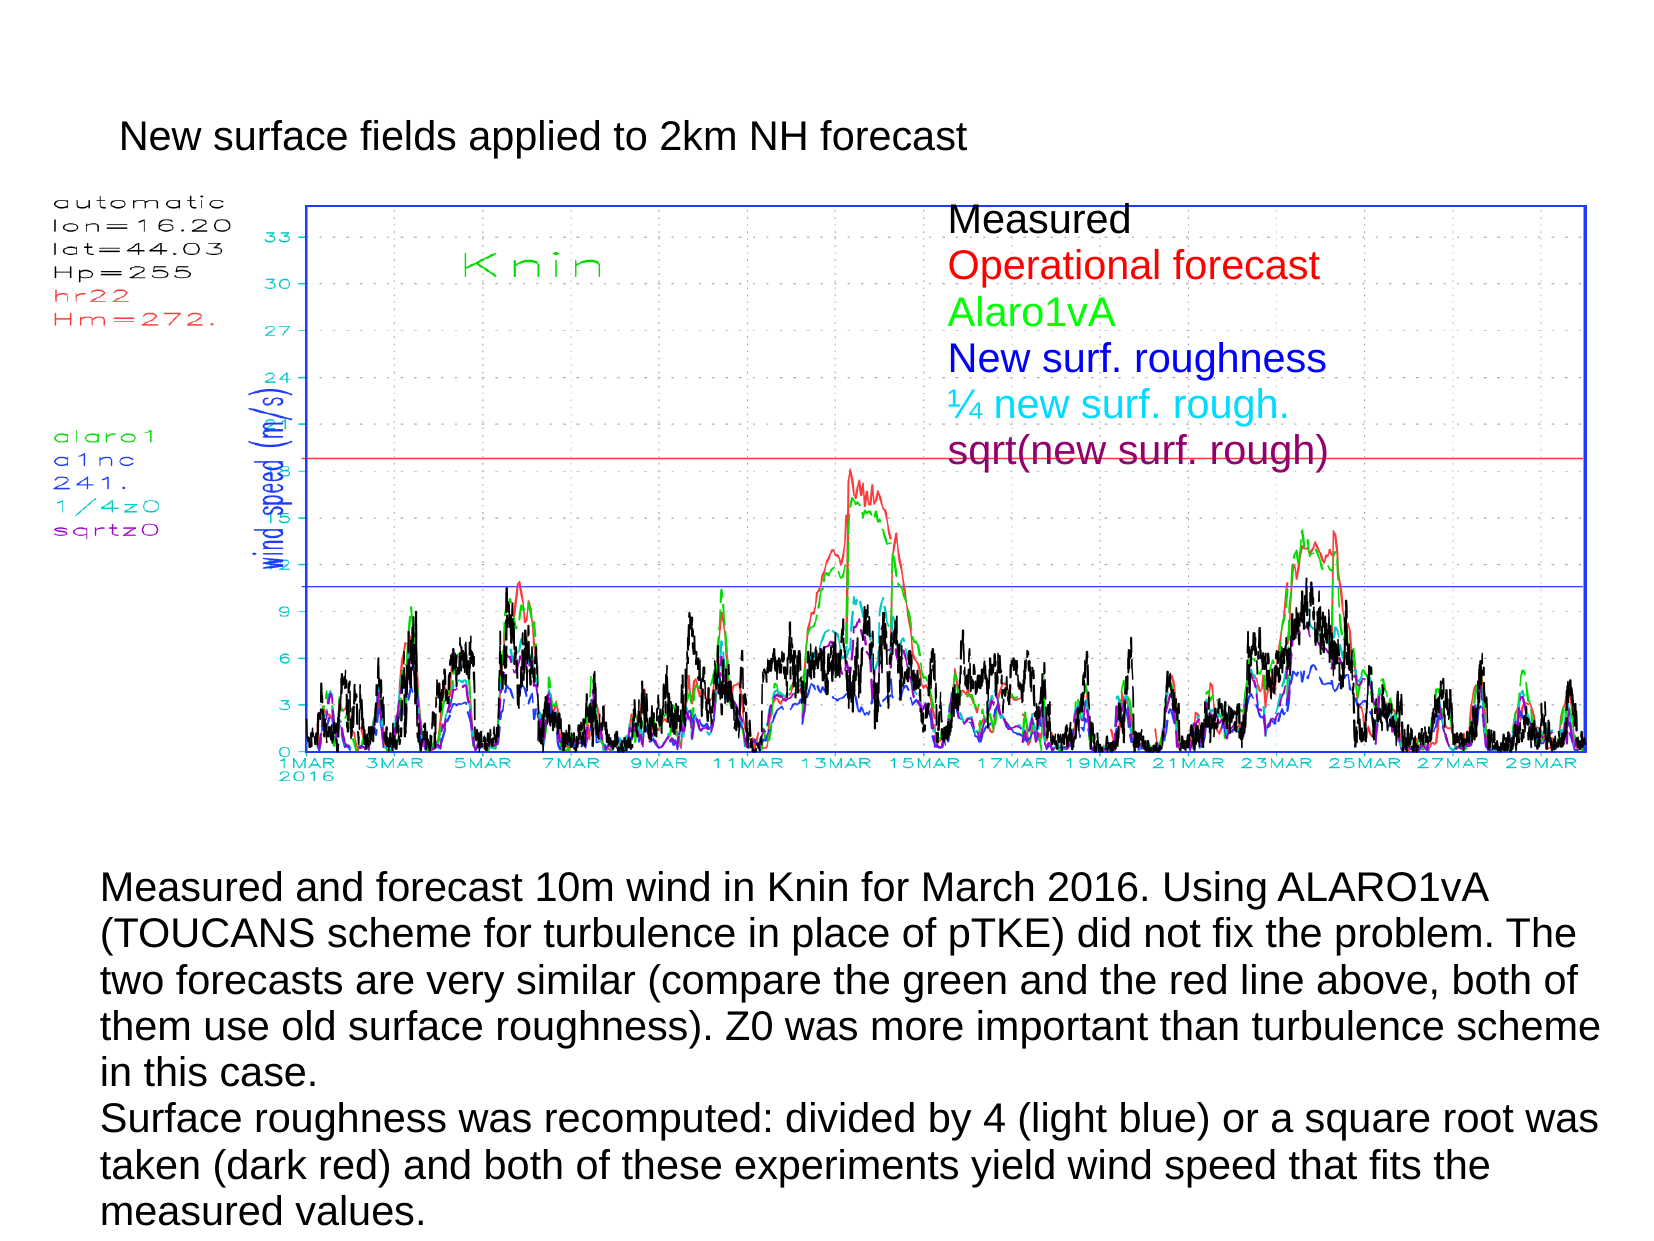

New surface fields applied to 2km NH forecast
Measured
Operational forecast
Alaro1vA
New surf. roughness
¼ new surf. rough.
sqrt(new surf. rough)
Measured and forecast 10m wind in Knin for March 2016. Using ALARO1vA (TOUCANS scheme for turbulence in place of pTKE) did not fix the problem. The two forecasts are very similar (compare the green and the red line above, both of them use old surface roughness). Z0 was more important than turbulence scheme in this case.
Surface roughness was recomputed: divided by 4 (light blue) or a square root was taken (dark red) and both of these experiments yield wind speed that fits the measured values.